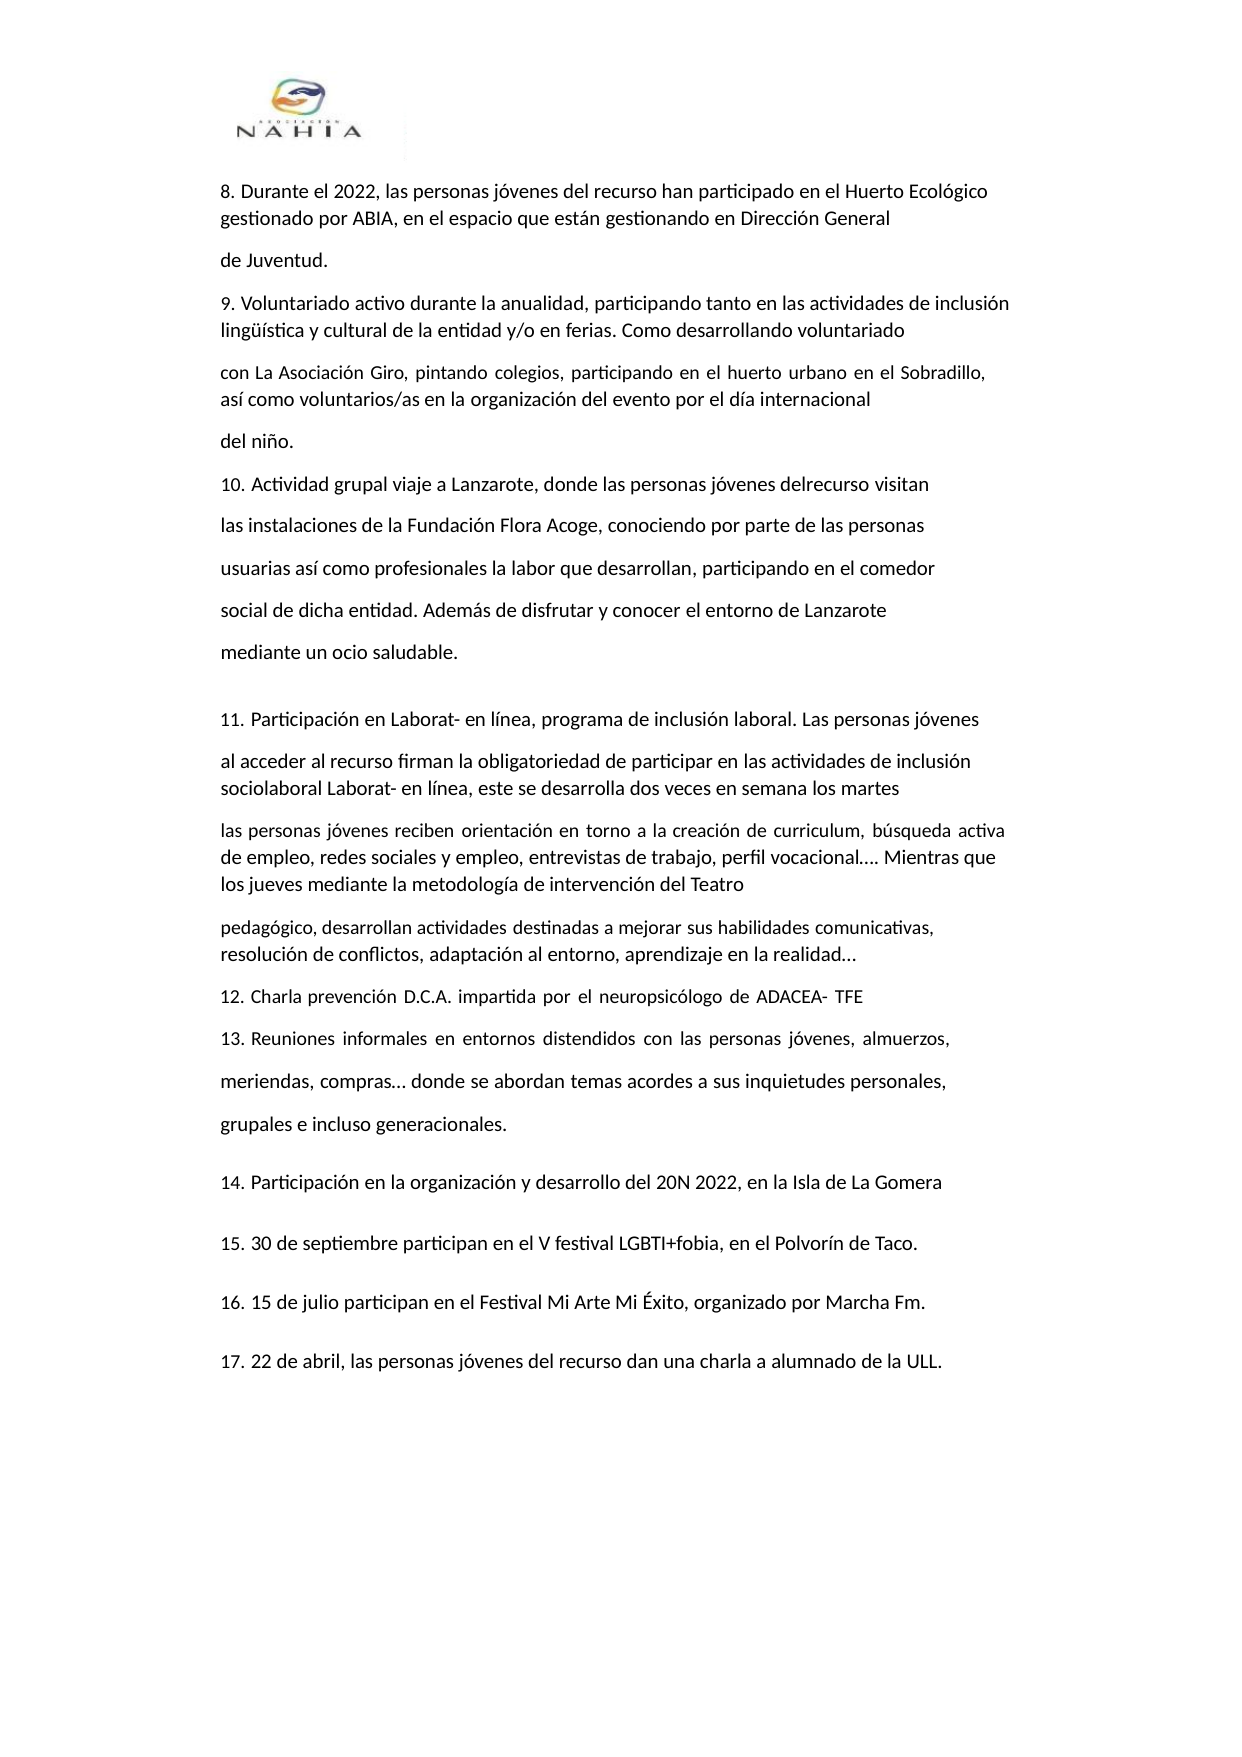

8. Durante el 2022, las personas jóvenes del recurso han participado en el Huerto Ecológico
gestionado por ABIA, en el espacio que están gestionando en Dirección General
de Juventud.
9. Voluntariado activo durante la anualidad, participando tanto en las actividades de inclusión
lingüística y cultural de la entidad y/o en ferias. Como desarrollando voluntariado
con La Asociación Giro, pintando colegios, participando en el huerto urbano en el Sobradillo,
así como voluntarios/as en la organización del evento por el día internacional
del niño.
10. Actividad grupal viaje a Lanzarote, donde las personas jóvenes delrecurso visitan
las instalaciones de la Fundación Flora Acoge, conociendo por parte de las personas
usuarias así como profesionales la labor que desarrollan, participando en el comedor
social de dicha entidad. Además de disfrutar y conocer el entorno de Lanzarote
mediante un ocio saludable.
11. Participación en Laborat- en línea, programa de inclusión laboral. Las personas jóvenes
al acceder al recurso firman la obligatoriedad de participar en las actividades de inclusión
sociolaboral Laborat- en línea, este se desarrolla dos veces en semana los martes
las personas jóvenes reciben orientación en torno a la creación de curriculum, búsqueda activa
de empleo, redes sociales y empleo, entrevistas de trabajo, perfil vocacional…. Mientras que
los jueves mediante la metodología de intervención del Teatro
pedagógico, desarrollan actividades destinadas a mejorar sus habilidades comunicativas,
resolución de conflictos, adaptación al entorno, aprendizaje en la realidad…
12. Charla prevención D.C.A. impartida por el neuropsicólogo de ADACEA- TFE
13. Reuniones informales en entornos distendidos con las personas jóvenes, almuerzos,
meriendas, compras… donde se abordan temas acordes a sus inquietudes personales,
grupales e incluso generacionales.
14. Participación en la organización y desarrollo del 20N 2022, en la Isla de La Gomera
15. 30 de septiembre participan en el V festival LGBTI+fobia, en el Polvorín de Taco.
16. 15 de julio participan en el Festival Mi Arte Mi Éxito, organizado por Marcha Fm.
17. 22 de abril, las personas jóvenes del recurso dan una charla a alumnado de la ULL.